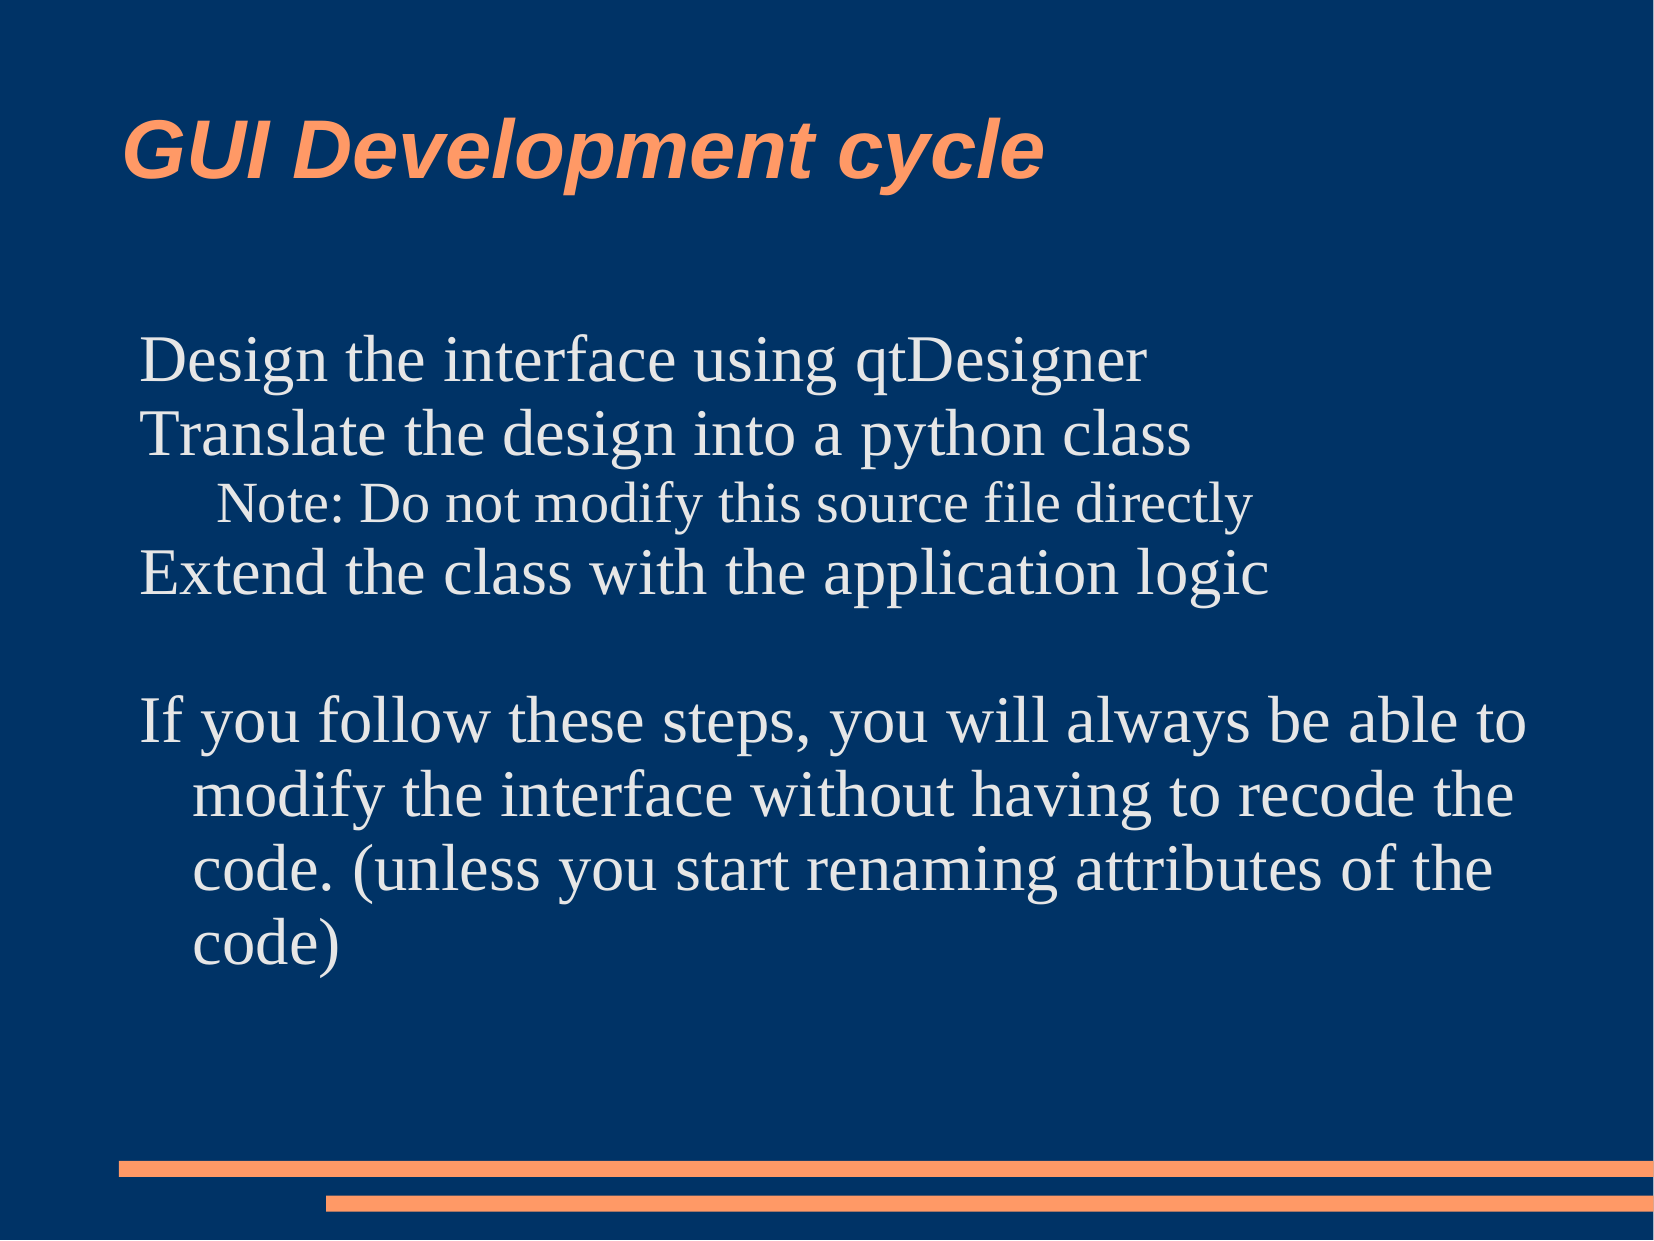

# GUI Development cycle
Design the interface using qtDesigner
Translate the design into a python class
Note: Do not modify this source file directly
Extend the class with the application logic
If you follow these steps, you will always be able to modify the interface without having to recode the code. (unless you start renaming attributes of the code)